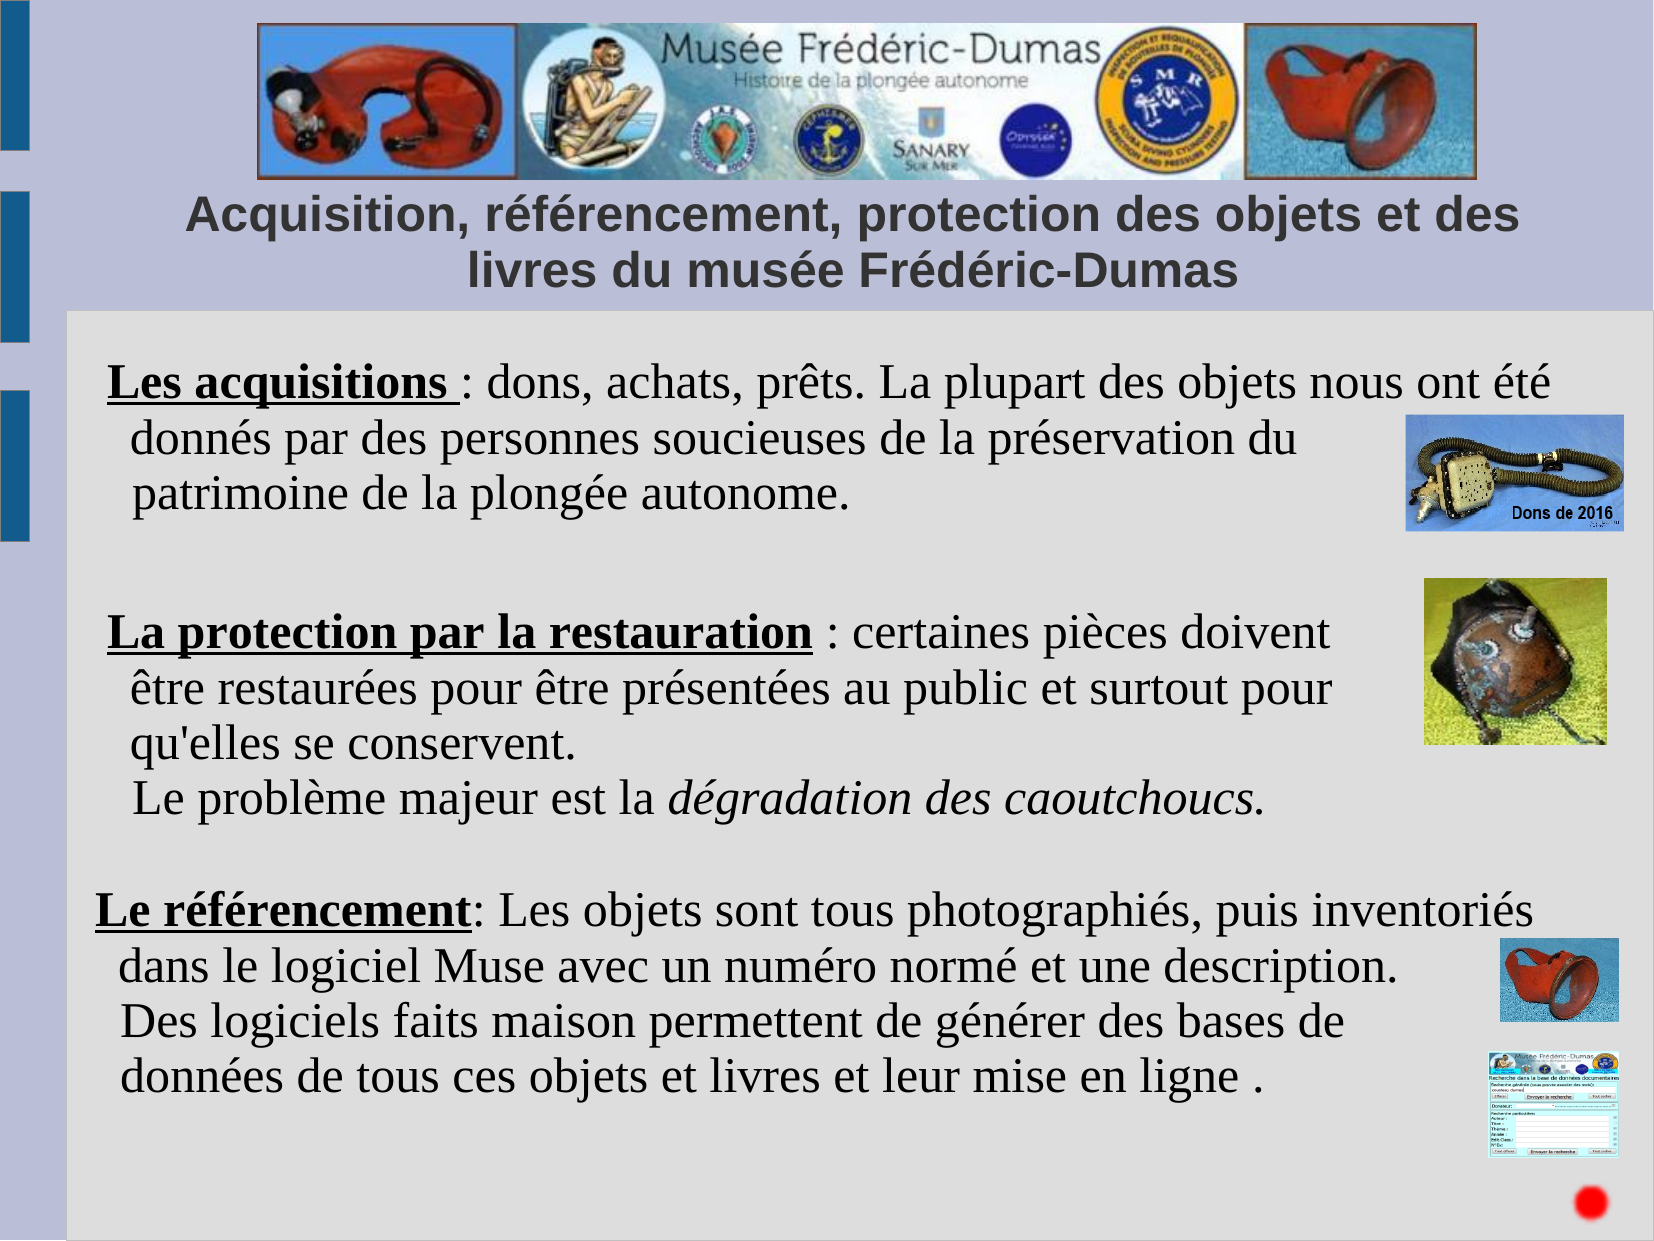

# Acquisition, référencement, protection des objets et des livres du musée Frédéric-Dumas
 Les acquisitions : dons, achats, prêts. La plupart des objets nous ont été donnés par des personnes soucieuses de la préservation du
 patrimoine de la plongée autonome.
 La protection par la restauration : certaines pièces doivent être restaurées pour être présentées au public et surtout pour qu'elles se conservent.
 Le problème majeur est la dégradation des caoutchoucs.
 Le référencement: Les objets sont tous photographiés, puis inventoriés dans le logiciel Muse avec un numéro normé et une description.
 Des logiciels faits maison permettent de générer des bases de
 données de tous ces objets et livres et leur mise en ligne .